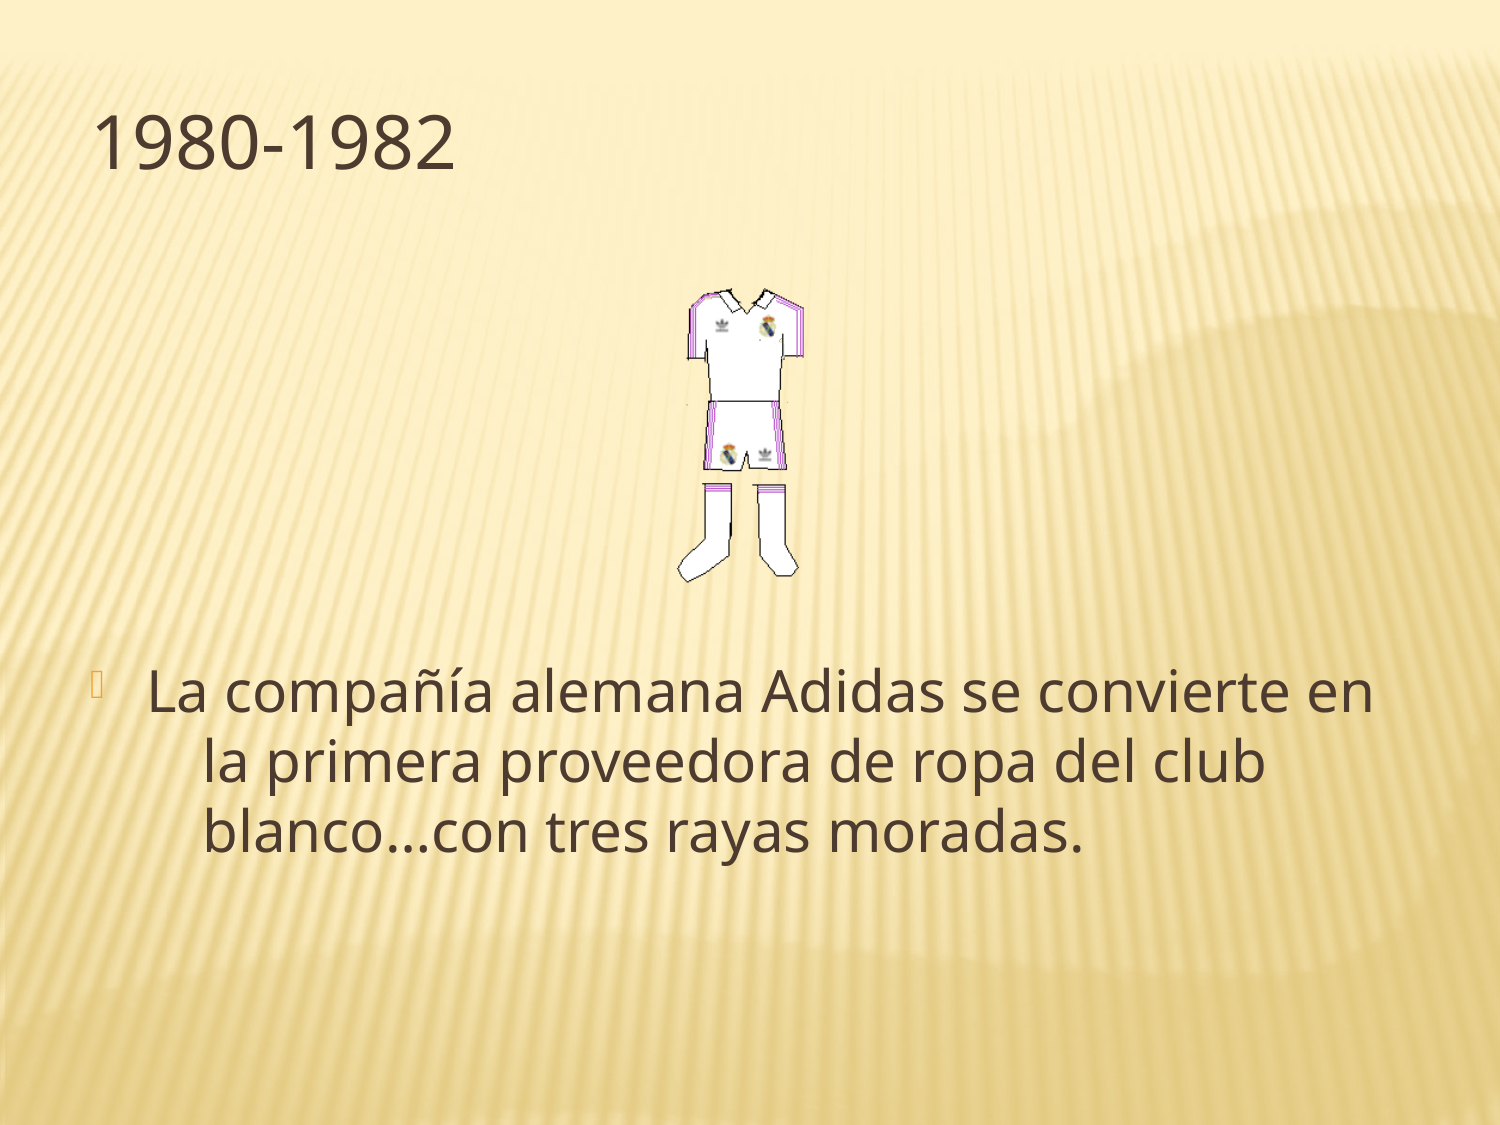

# 1980-1982
La compañía alemana Adidas se convierte en la primera proveedora de ropa del club blanco…con tres rayas moradas.